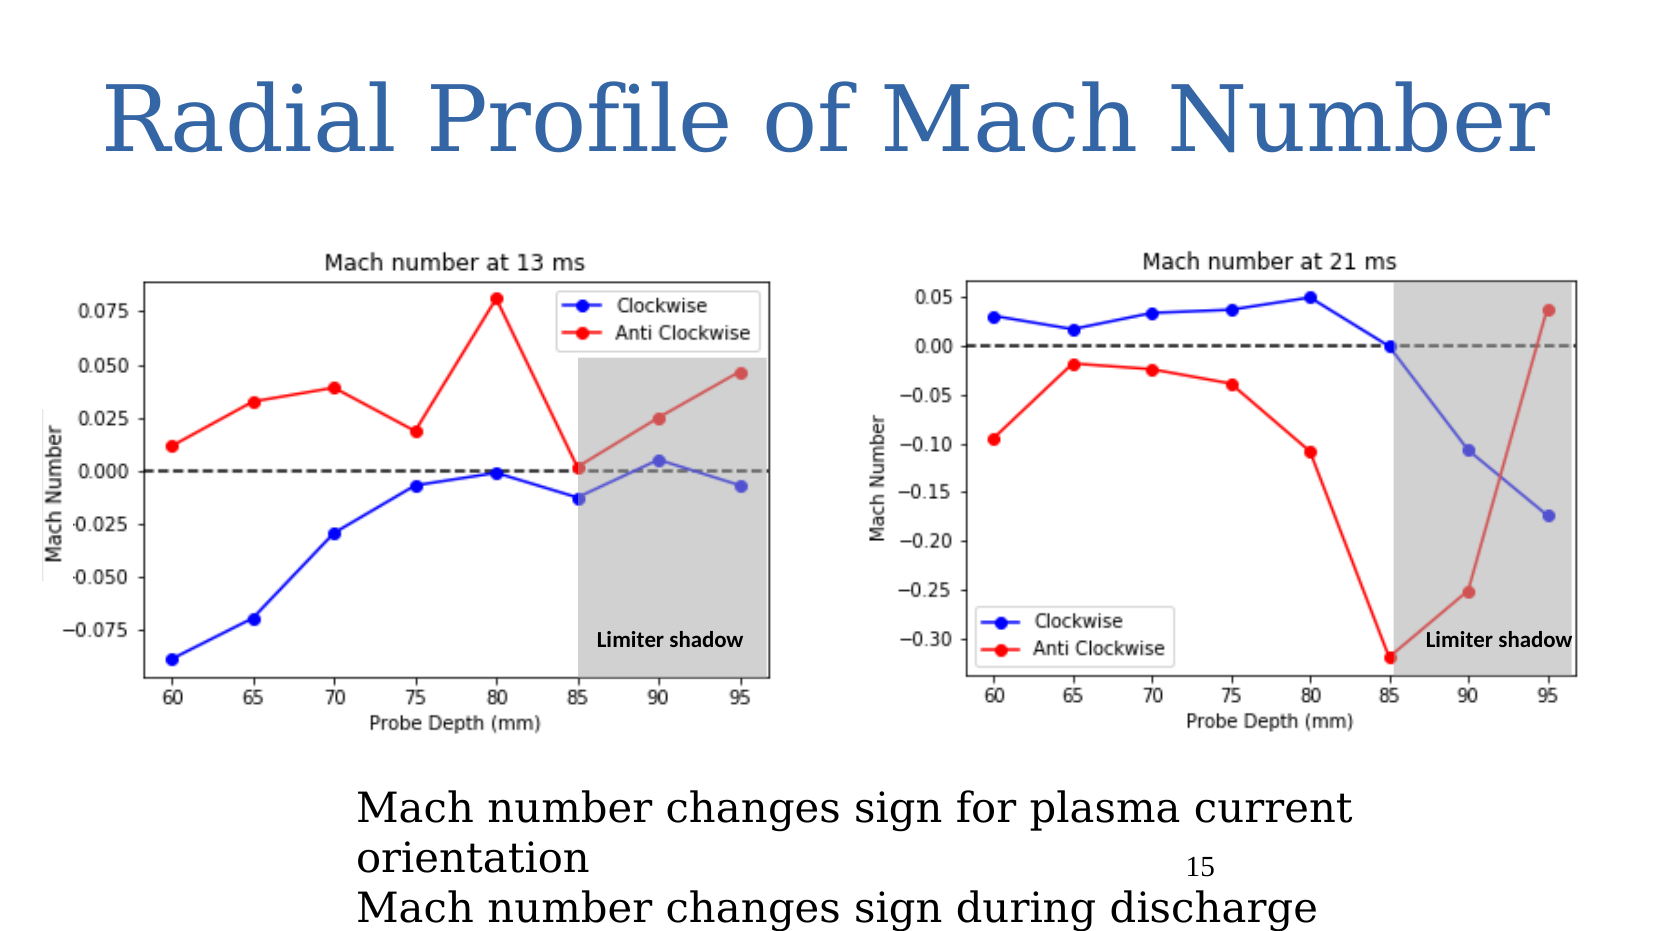

# Radial Profile of Mach Number
Limiter shadow
Limiter shadow
Mach number changes sign for plasma current orientation
Mach number changes sign during discharge